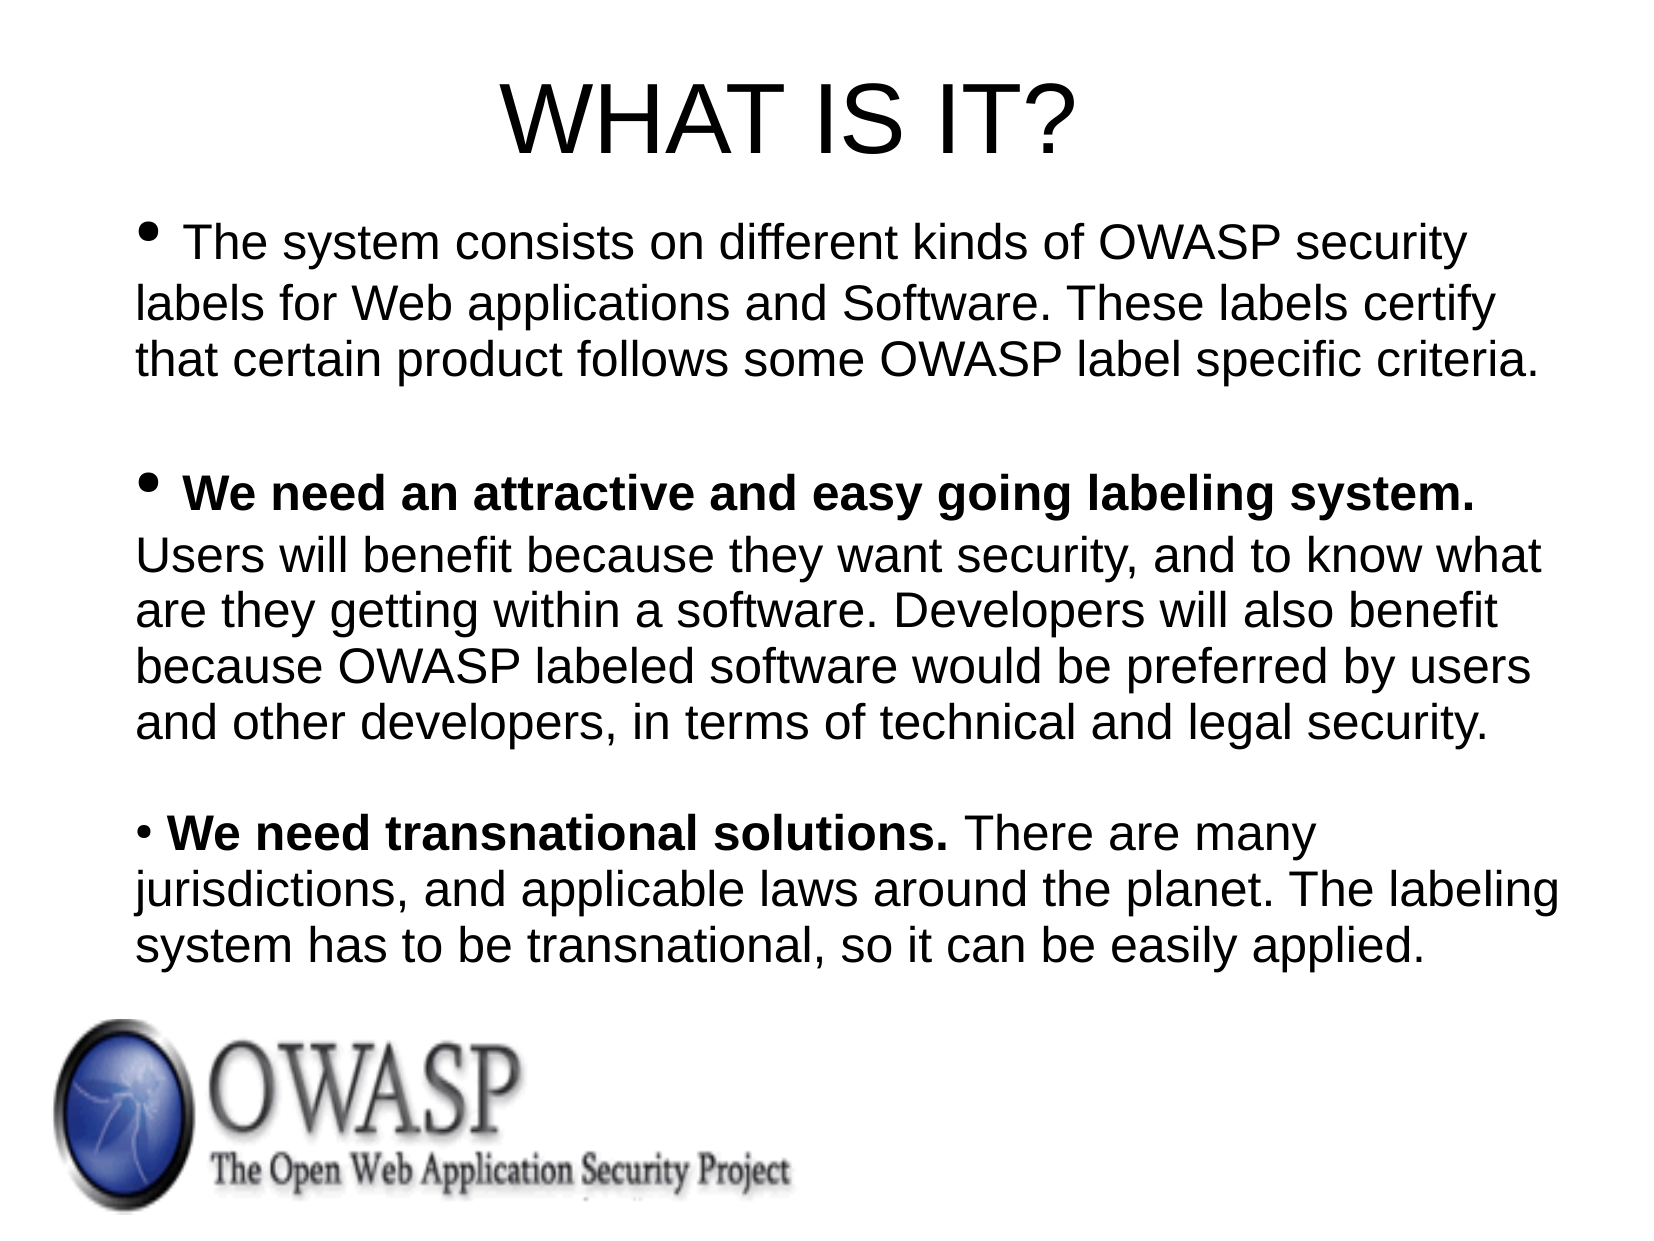

# WHAT IS IT?
 The system consists on different kinds of OWASP security labels for Web applications and Software. These labels certify that certain product follows some OWASP label specific criteria.
 We need an attractive and easy going labeling system. Users will benefit because they want security, and to know what are they getting within a software. Developers will also benefit because OWASP labeled software would be preferred by users and other developers, in terms of technical and legal security.
 We need transnational solutions. There are many jurisdictions, and applicable laws around the planet. The labeling system has to be transnational, so it can be easily applied.